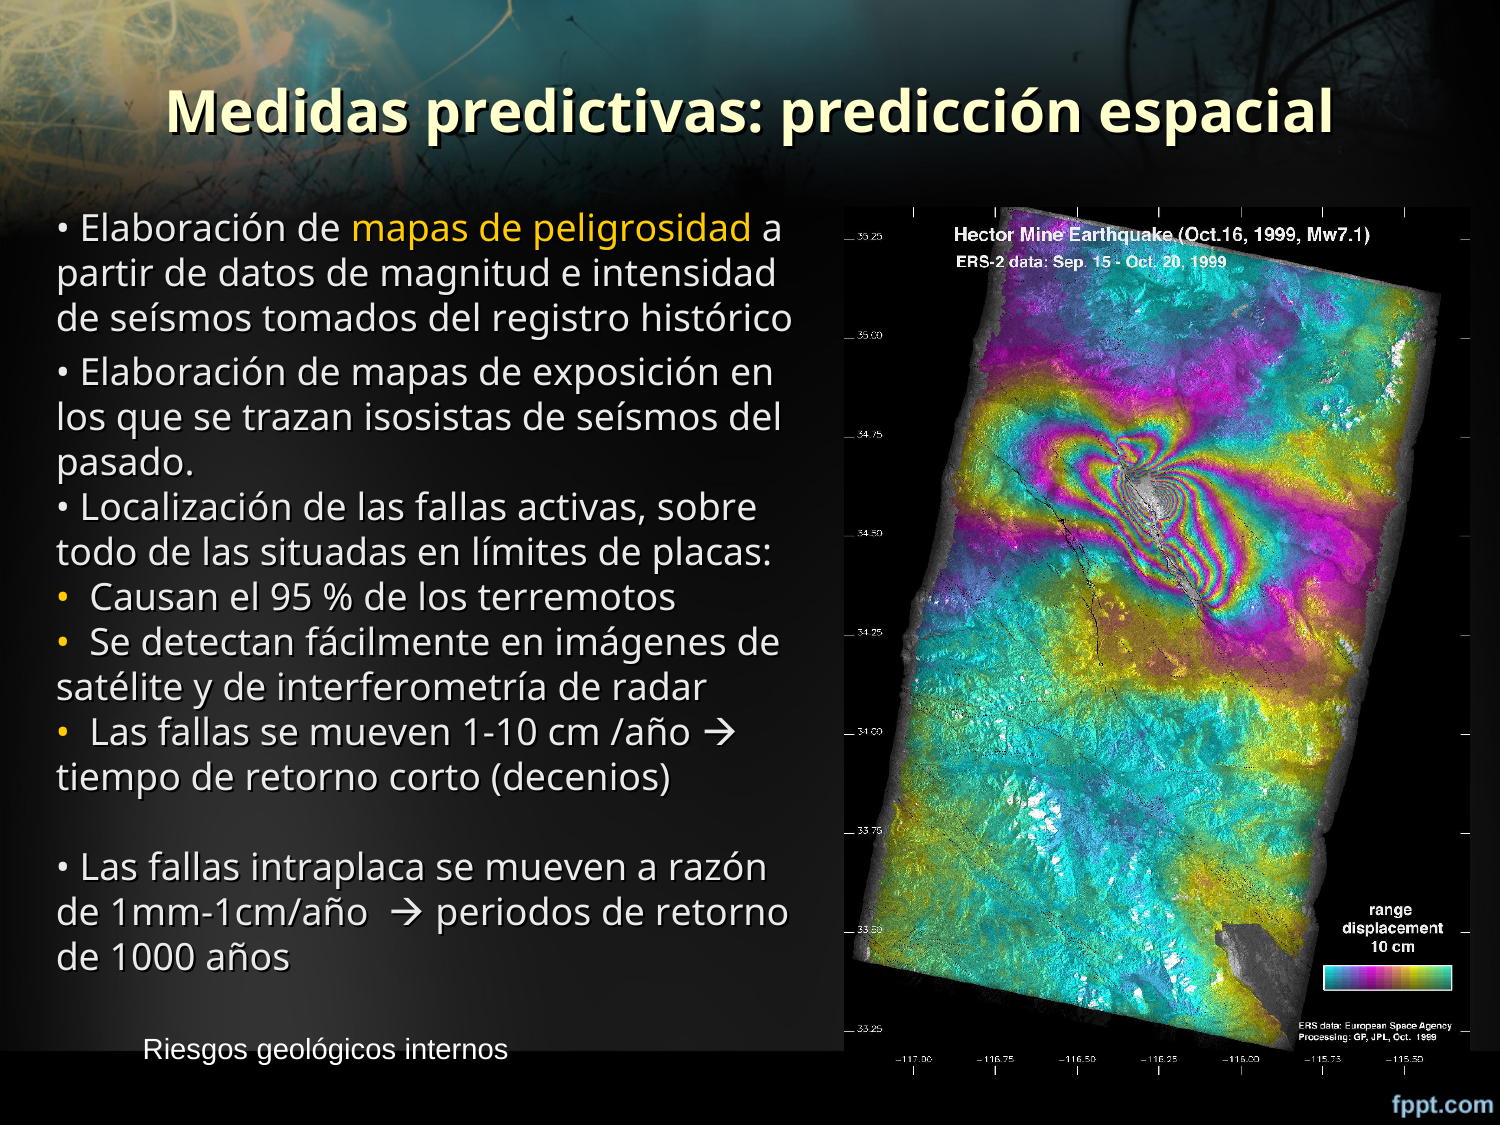

# Medidas predictivas: predicción espacial
 Elaboración de mapas de peligrosidad a partir de datos de magnitud e intensidad de seísmos tomados del registro histórico
 Elaboración de mapas de exposición en los que se trazan isosistas de seísmos del pasado.
 Localización de las fallas activas, sobre todo de las situadas en límites de placas:
 Causan el 95 % de los terremotos
 Se detectan fácilmente en imágenes de satélite y de interferometría de radar
 Las fallas se mueven 1-10 cm /año  tiempo de retorno corto (decenios)
 Las fallas intraplaca se mueven a razón de 1mm-1cm/año  periodos de retorno de 1000 años
Riesgos geológicos internos